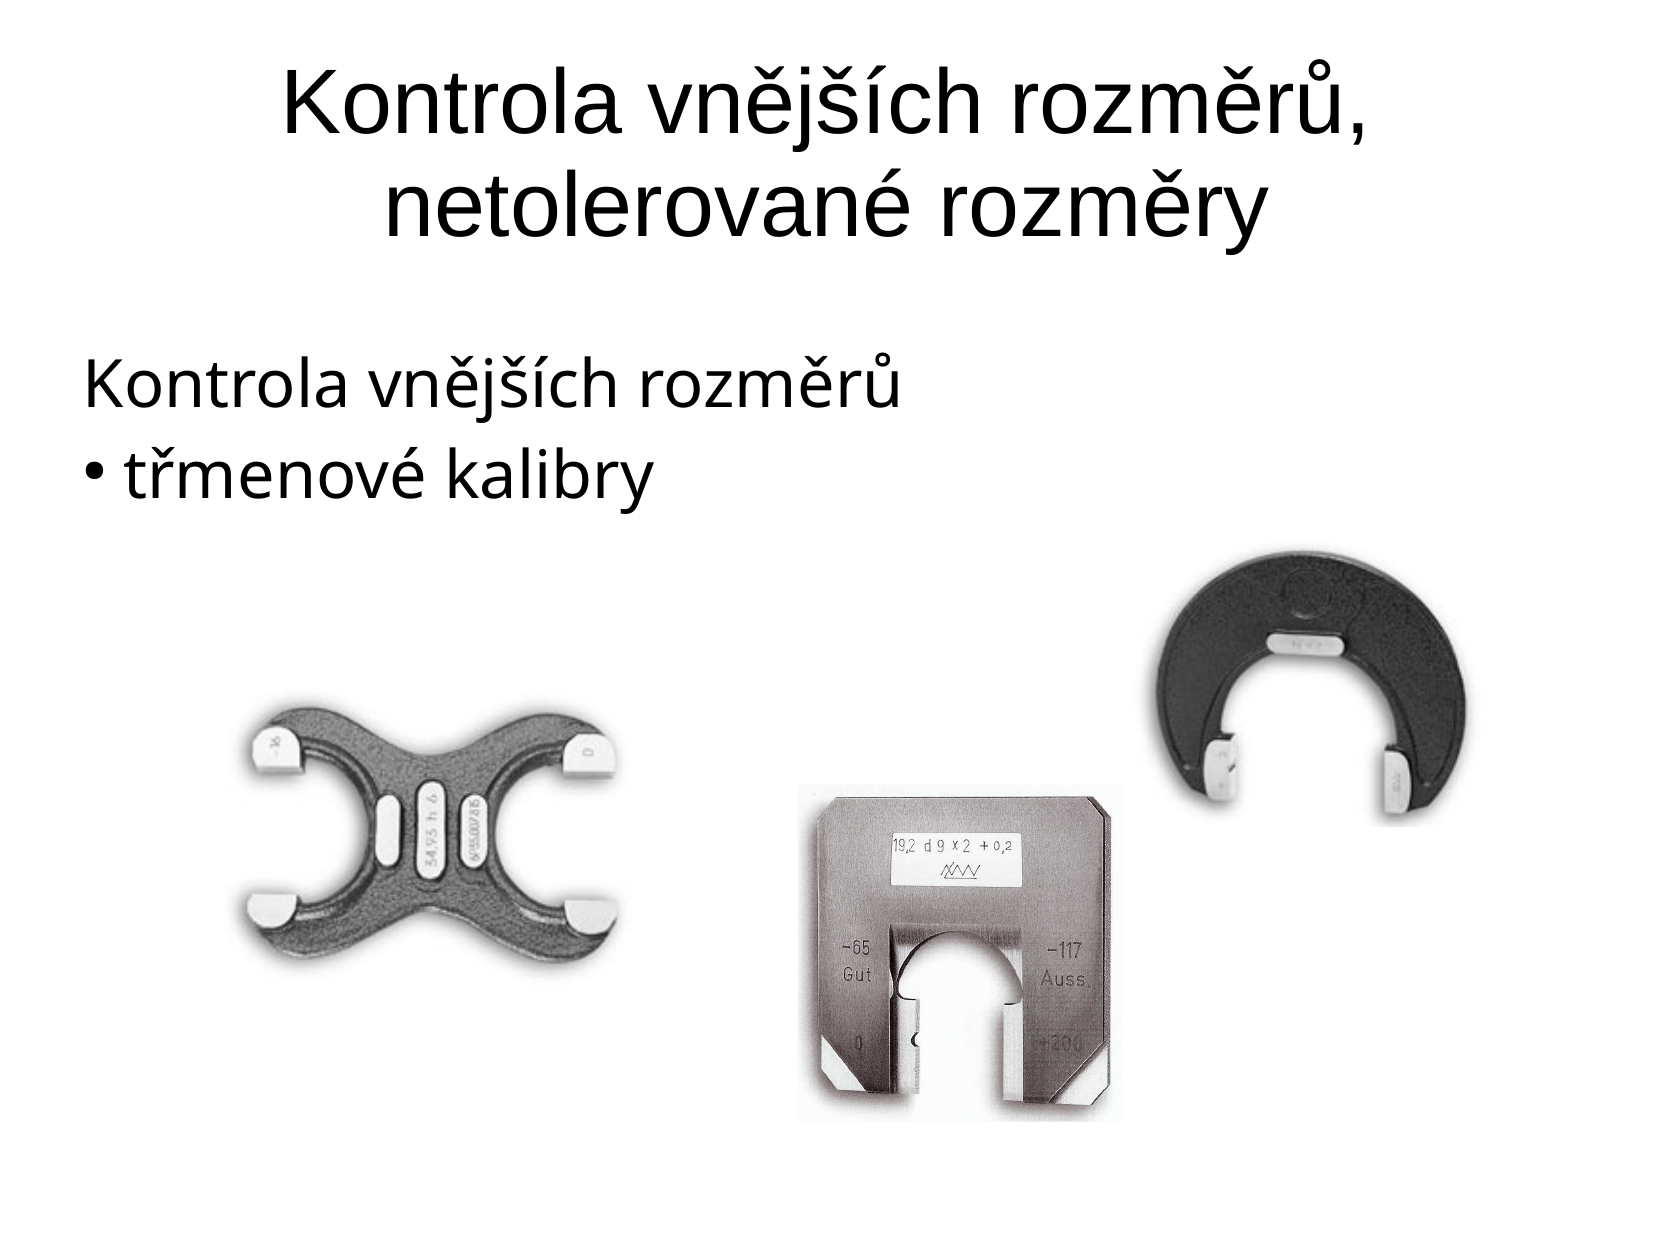

# Kontrola vnějších rozměrů, netolerované rozměry
Kontrola vnějších rozměrů
 třmenové kalibry